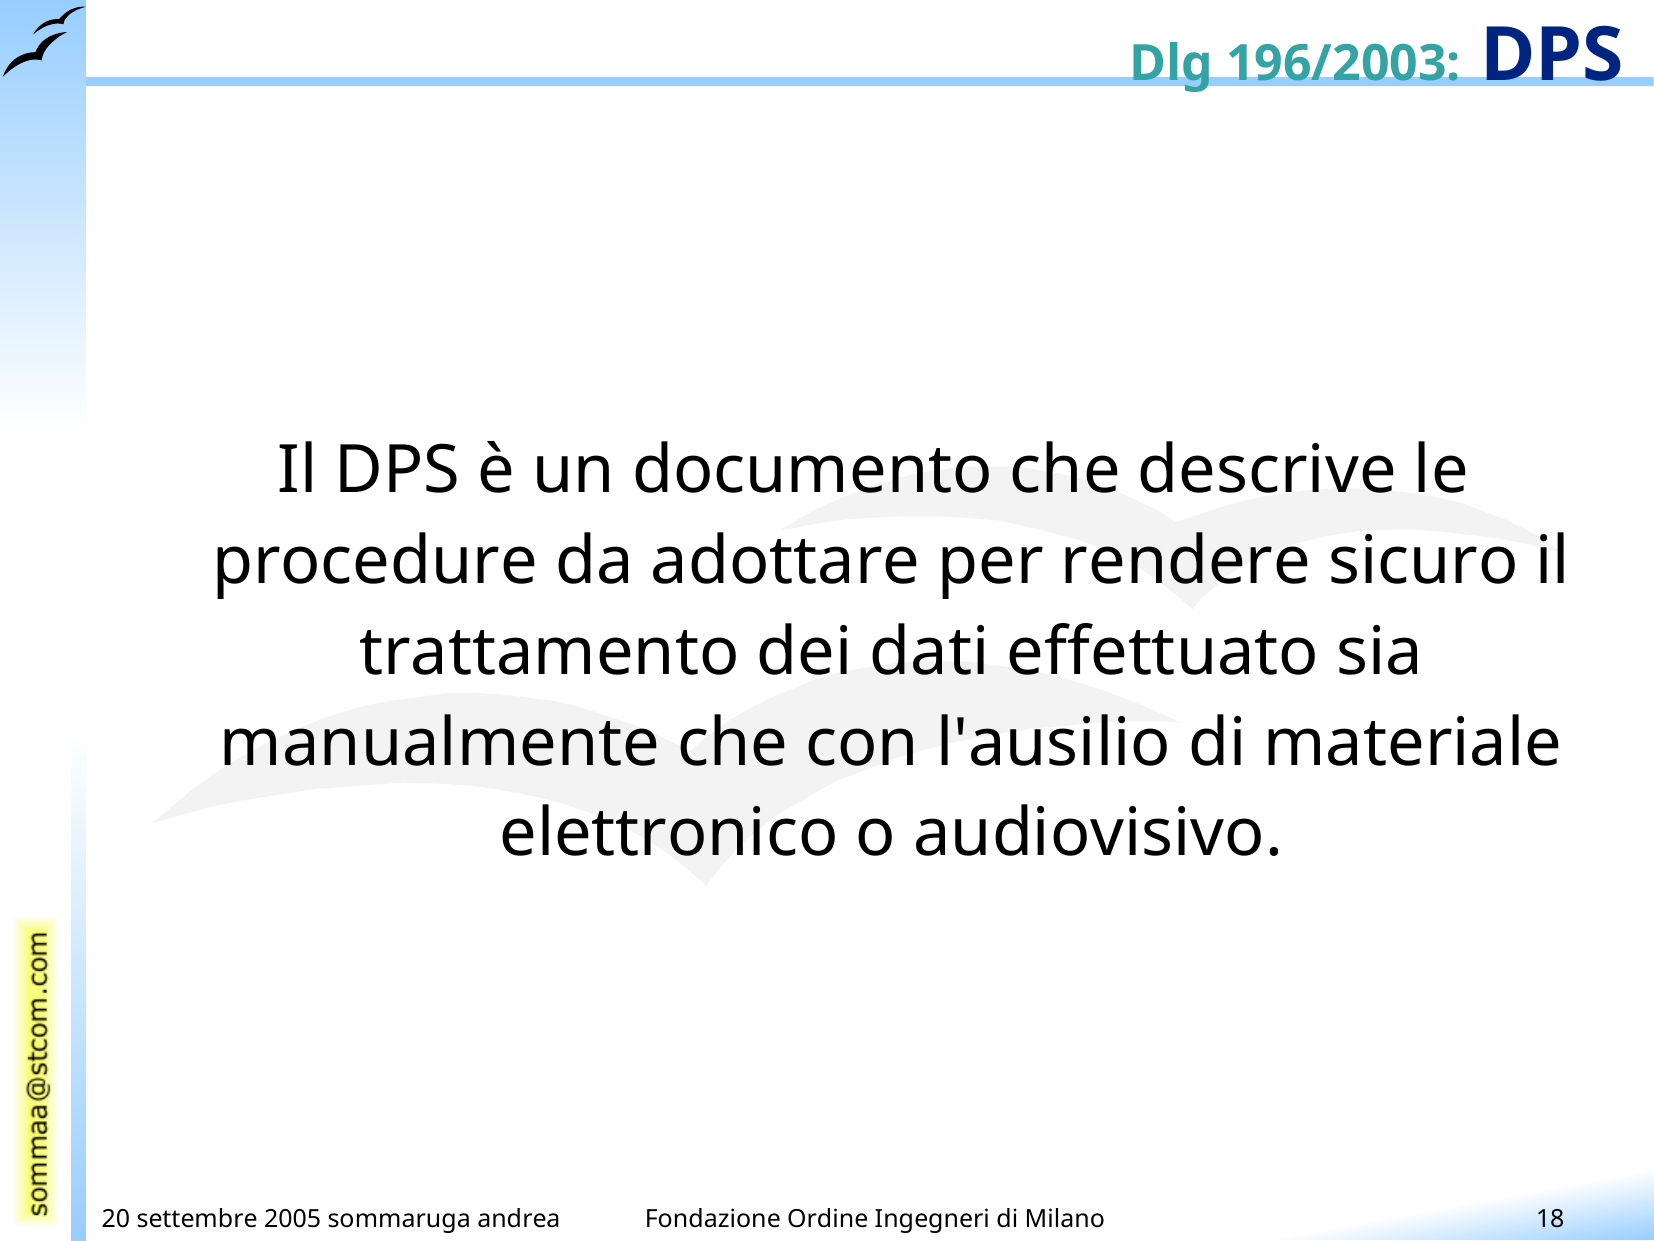

# Dlg 196/2003: DPS
Il DPS è un documento che descrive le procedure da adottare per rendere sicuro il trattamento dei dati effettuato sia manualmente che con l'ausilio di materiale elettronico o audiovisivo.